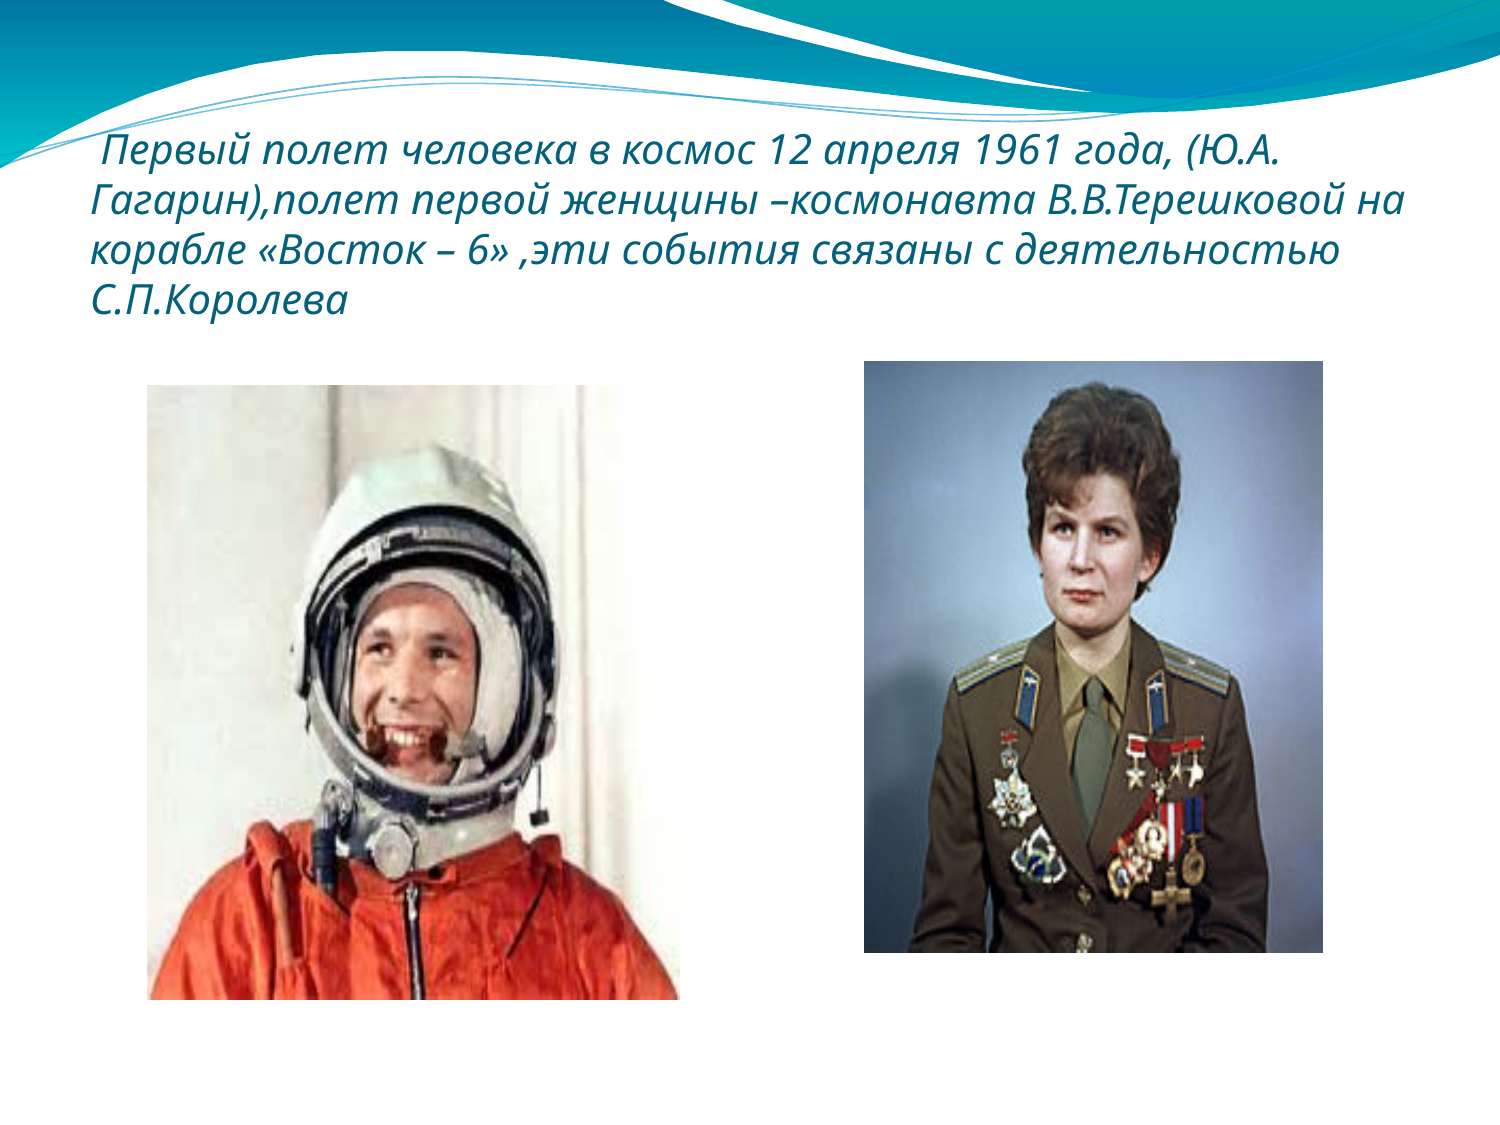

# Первый полет человека в космос 12 апреля 1961 года, (Ю.А. Гагарин),полет первой женщины –космонавта В.В.Терешковой на корабле «Восток – 6» ,эти события связаны с деятельностью С.П.Королева